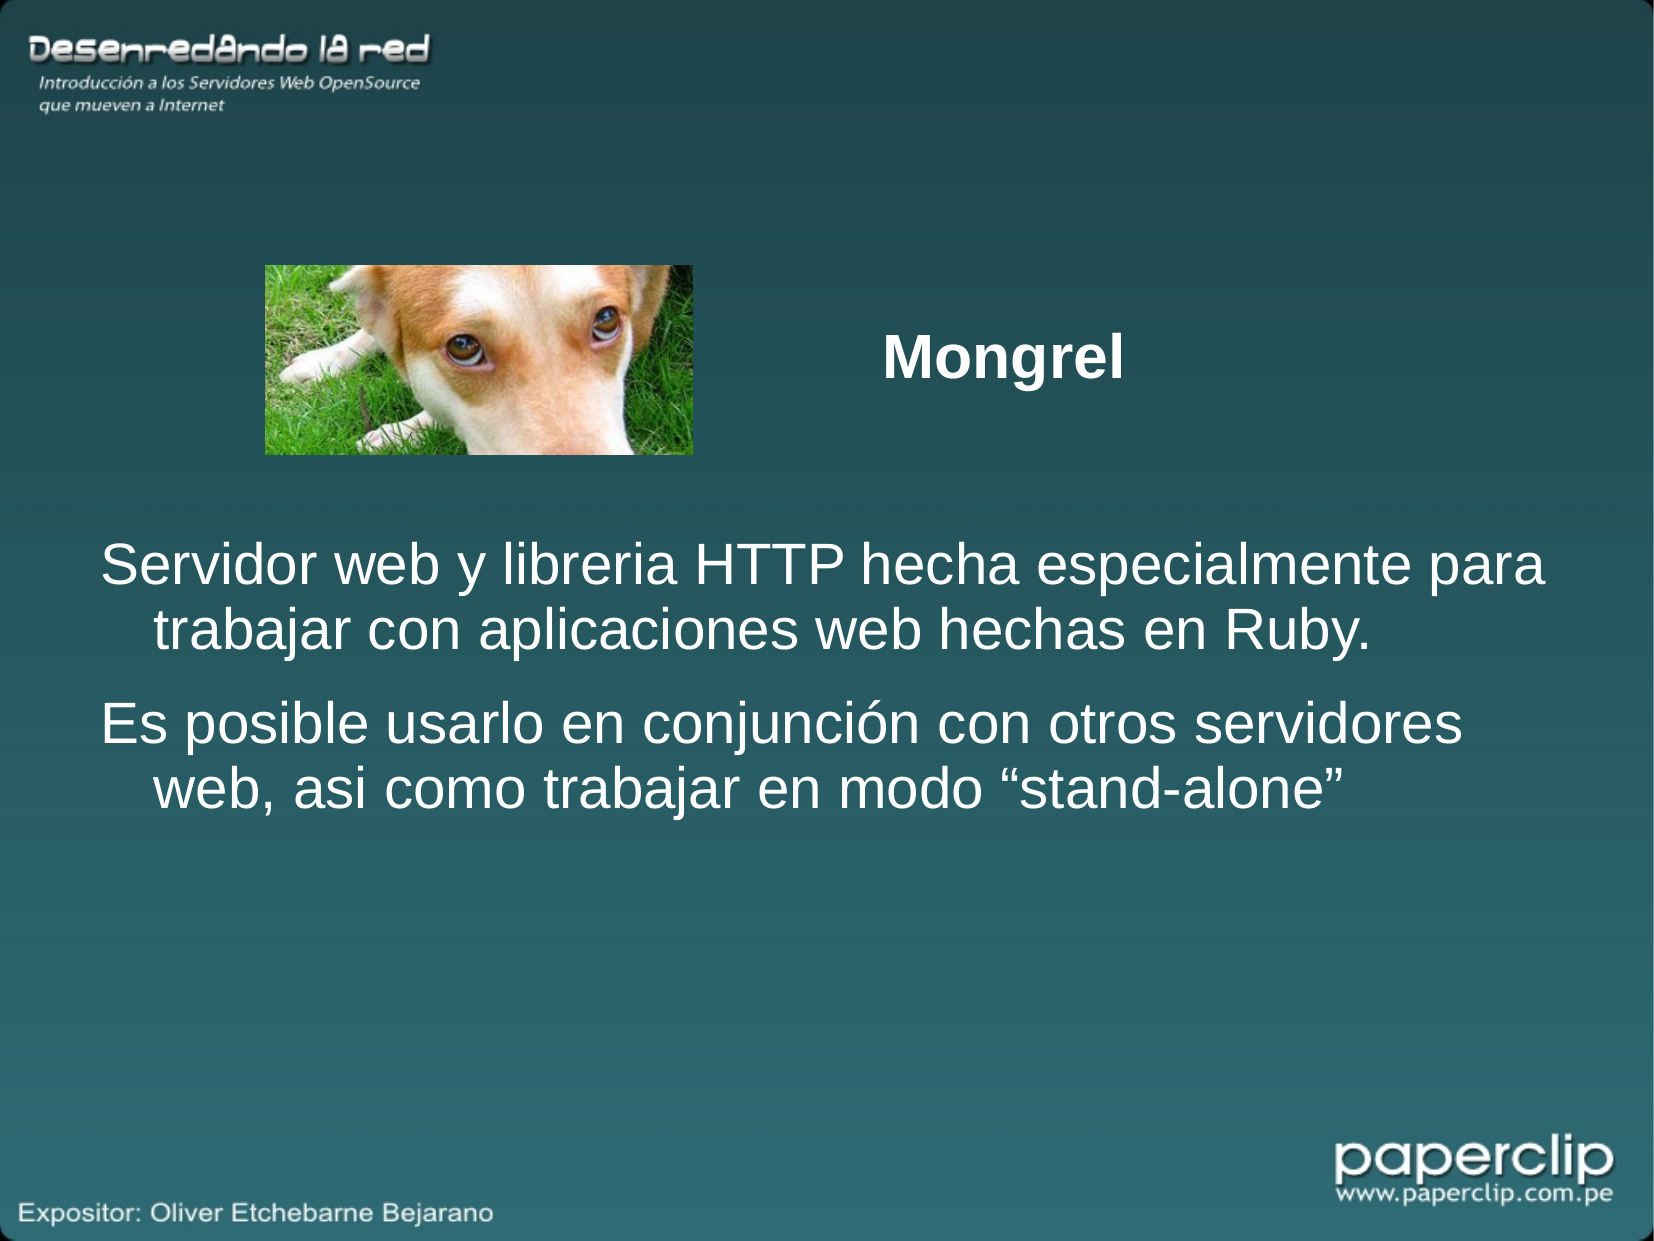

# Mongrel
Servidor web y libreria HTTP hecha especialmente para trabajar con aplicaciones web hechas en Ruby.
Es posible usarlo en conjunción con otros servidores web, asi como trabajar en modo “stand-alone”